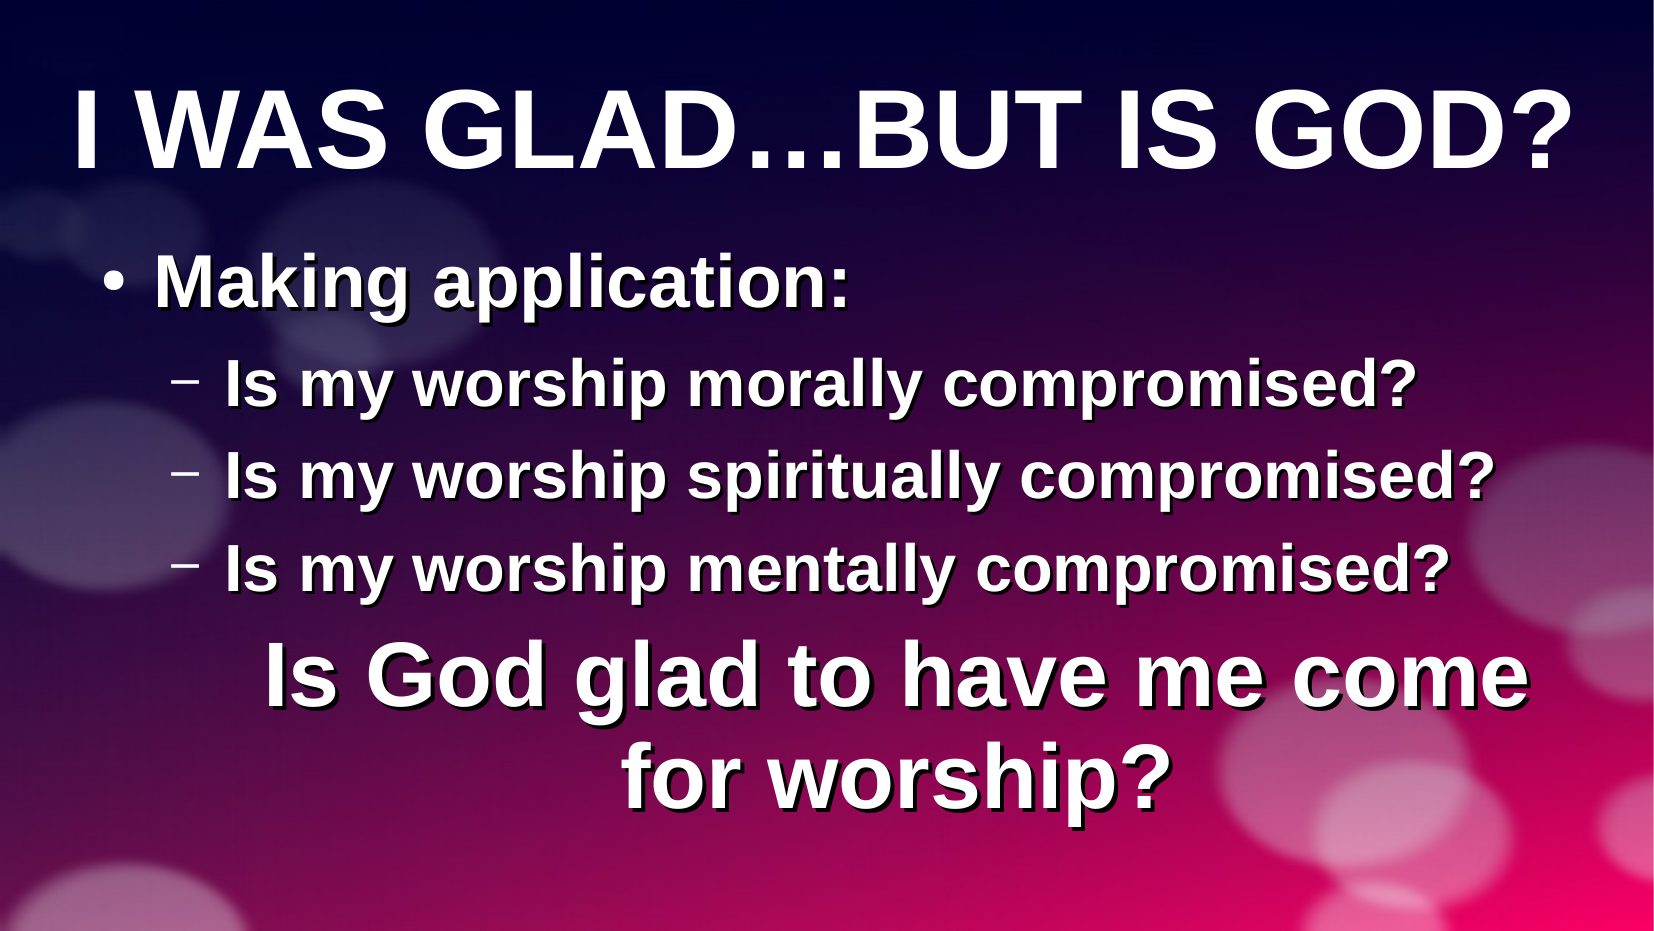

# I WAS GLAD…BUT IS GOD?
Making application:
Is my worship morally compromised?
Is my worship spiritually compromised?
Is my worship mentally compromised?
Is God glad to have me come for worship?